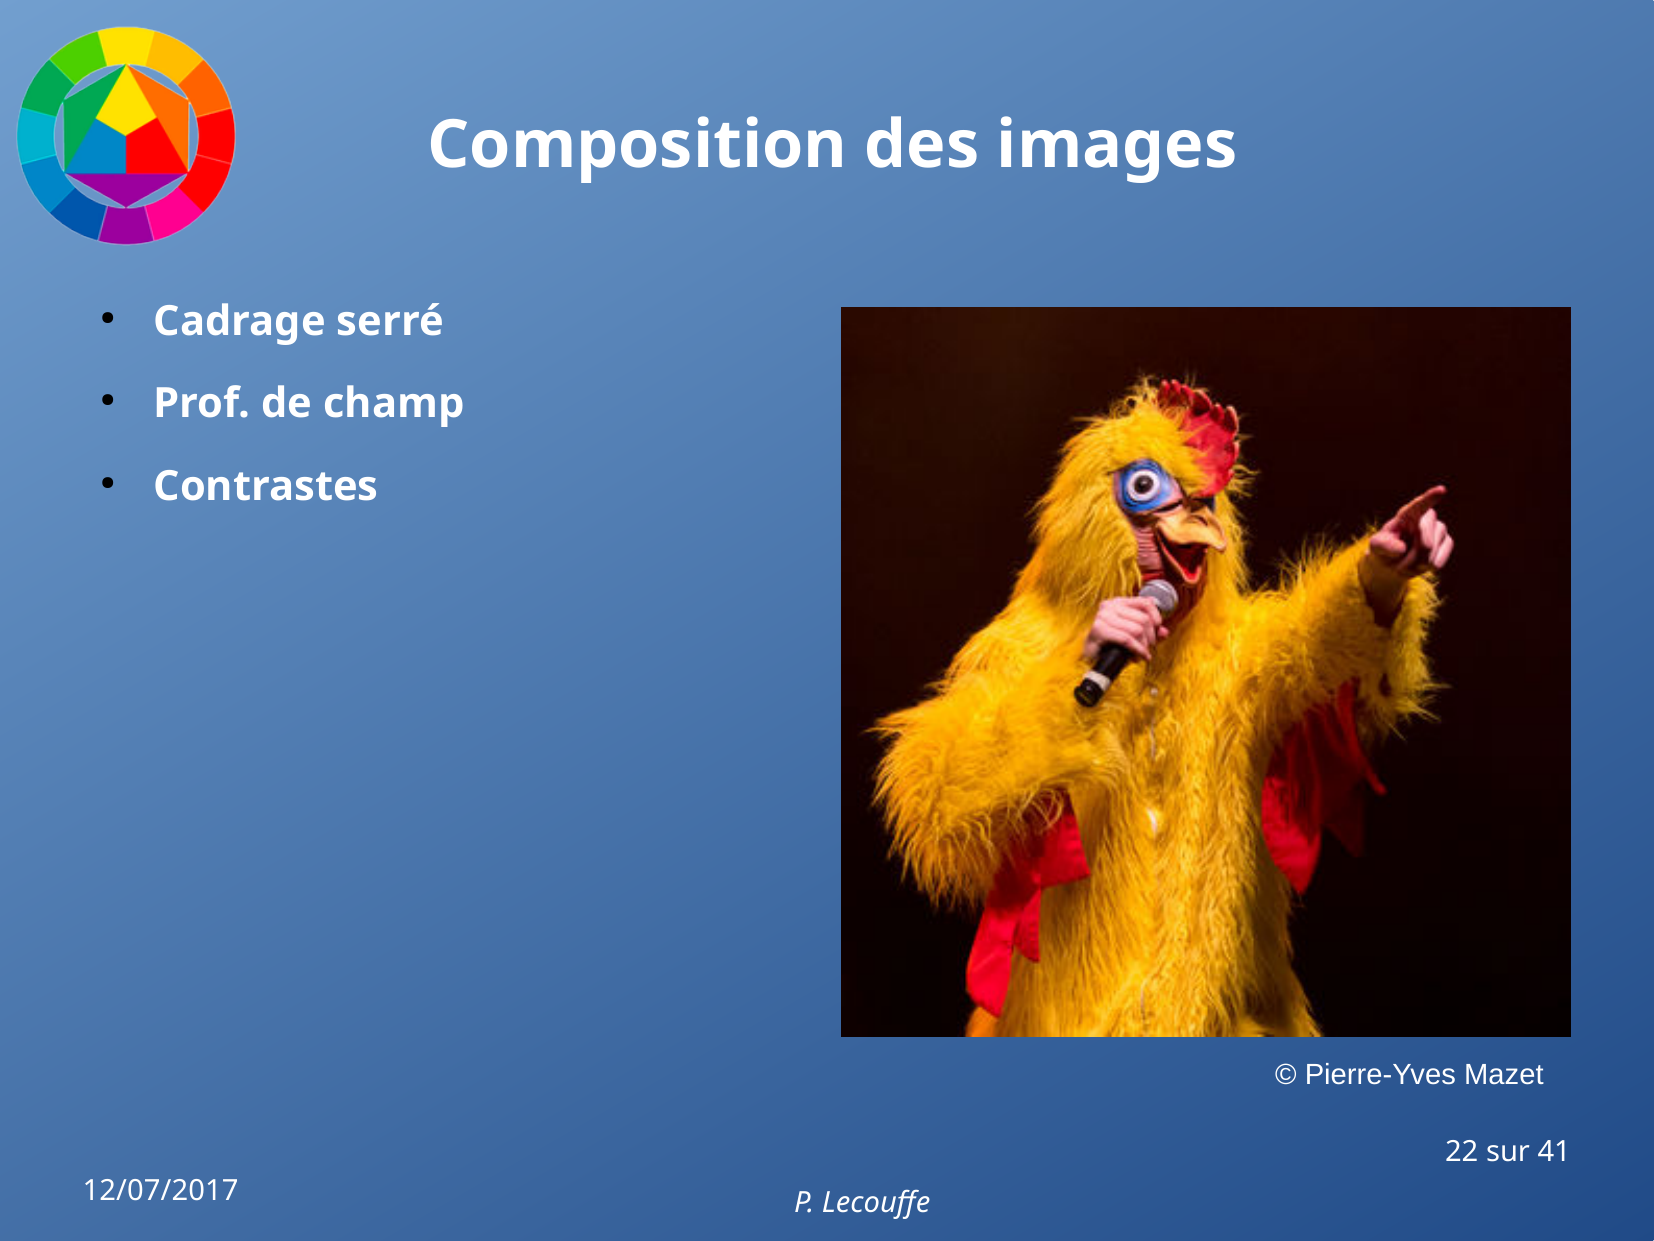

# Composition des images
Cadrage serré
Prof. de champ
Contrastes
 © Pierre-Yves Mazet
Bonjour
22